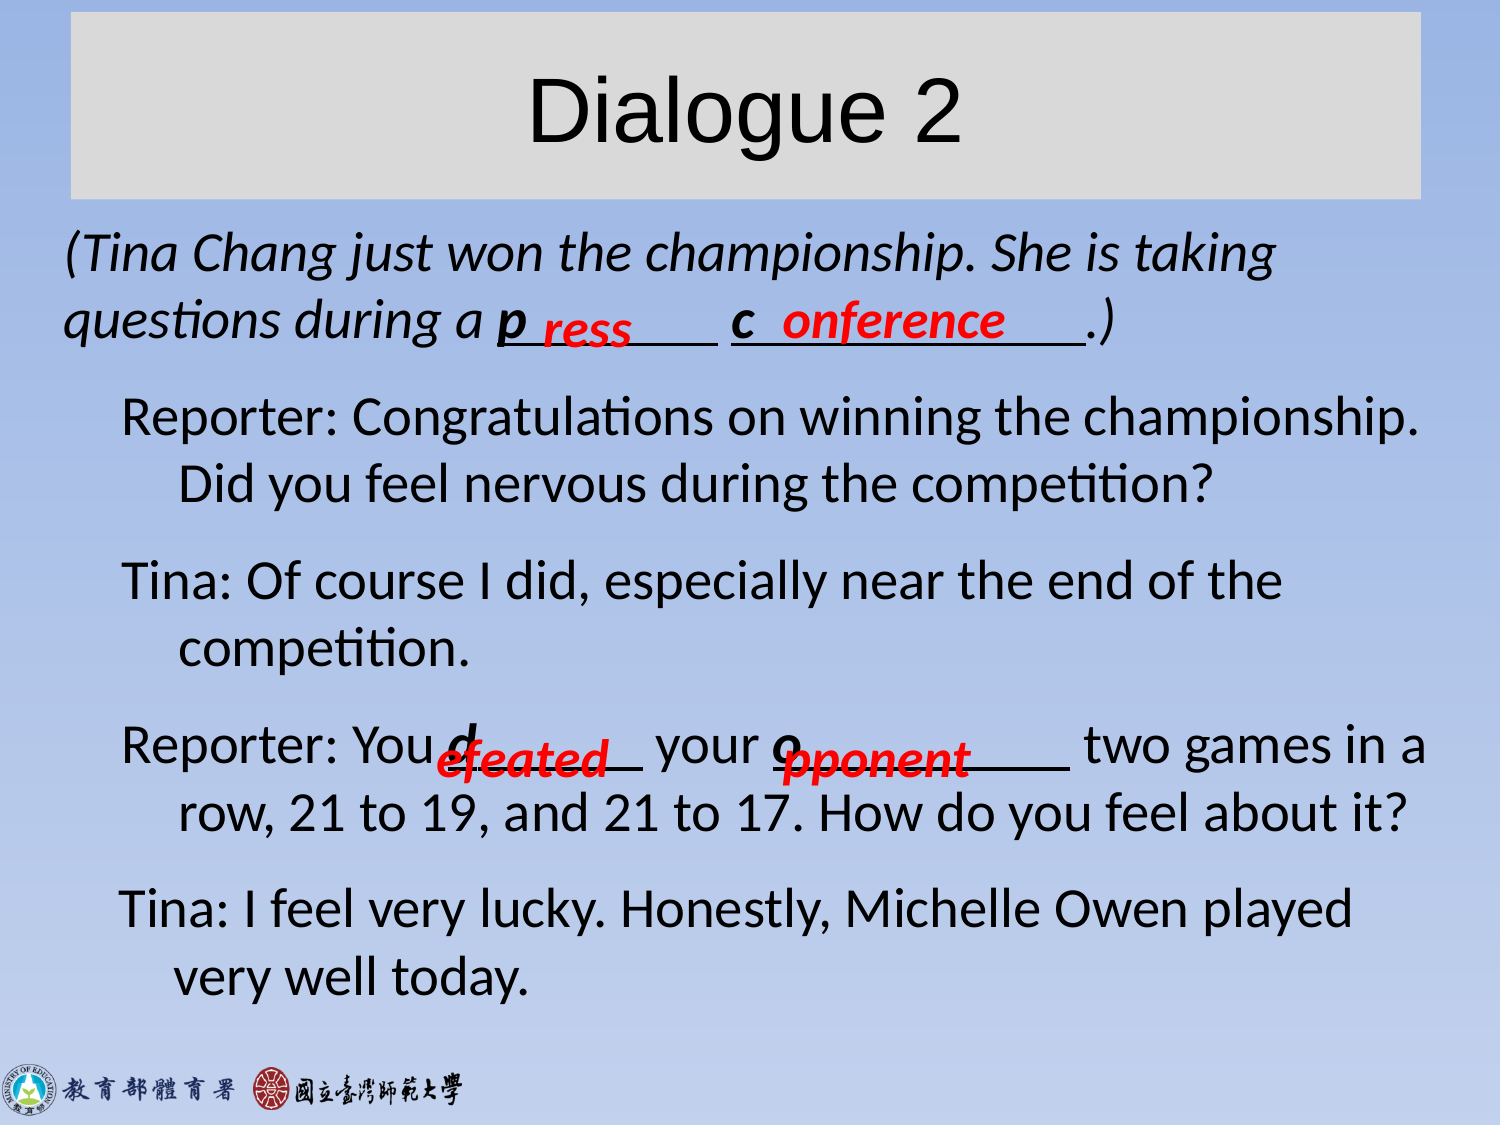

# Dialogue 2
| |
| --- |
(Tina Chang just won the championship. She is taking questions during a p c .)
Reporter: Congratulations on winning the championship. Did you feel nervous during the competition?
Tina: Of course I did, especially near the end of the competition.
Reporter: You d your o two games in a row, 21 to 19, and 21 to 17. How do you feel about it?
Tina: I feel very lucky. Honestly, Michelle Owen played very well today.
onference
ress
efeated
pponent